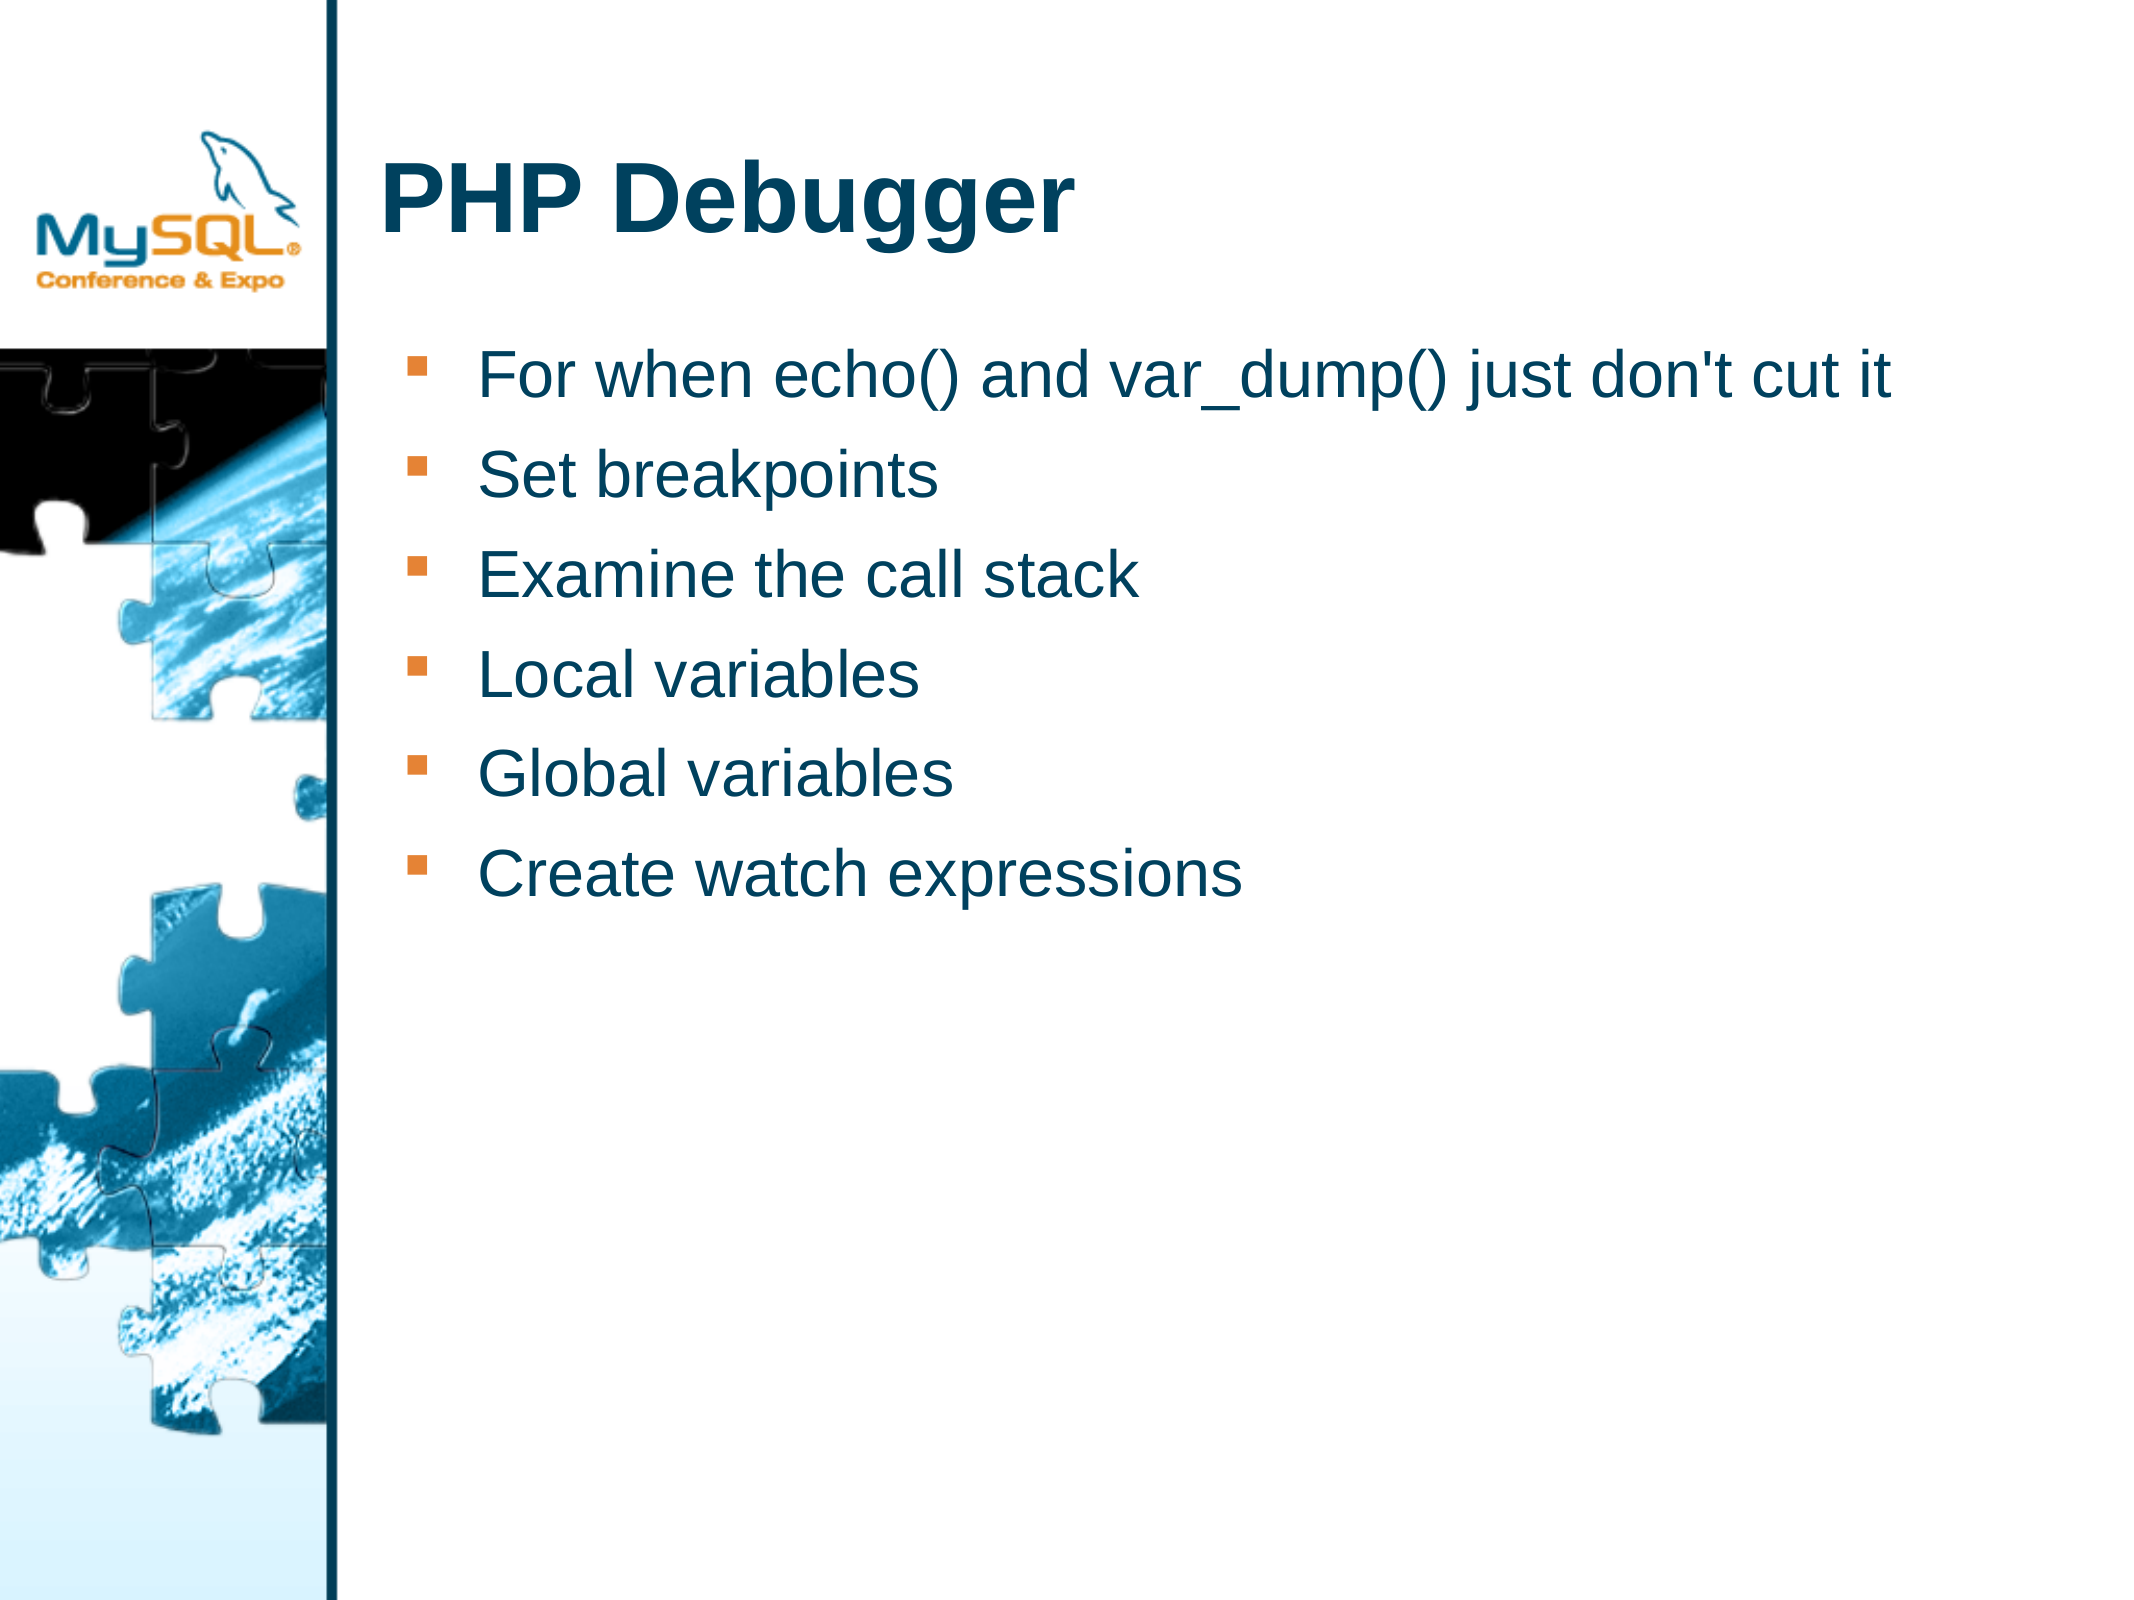

# PHP Debugger
For when echo() and var_dump() just don't cut it
Set breakpoints
Examine the call stack
Local variables
Global variables
Create watch expressions